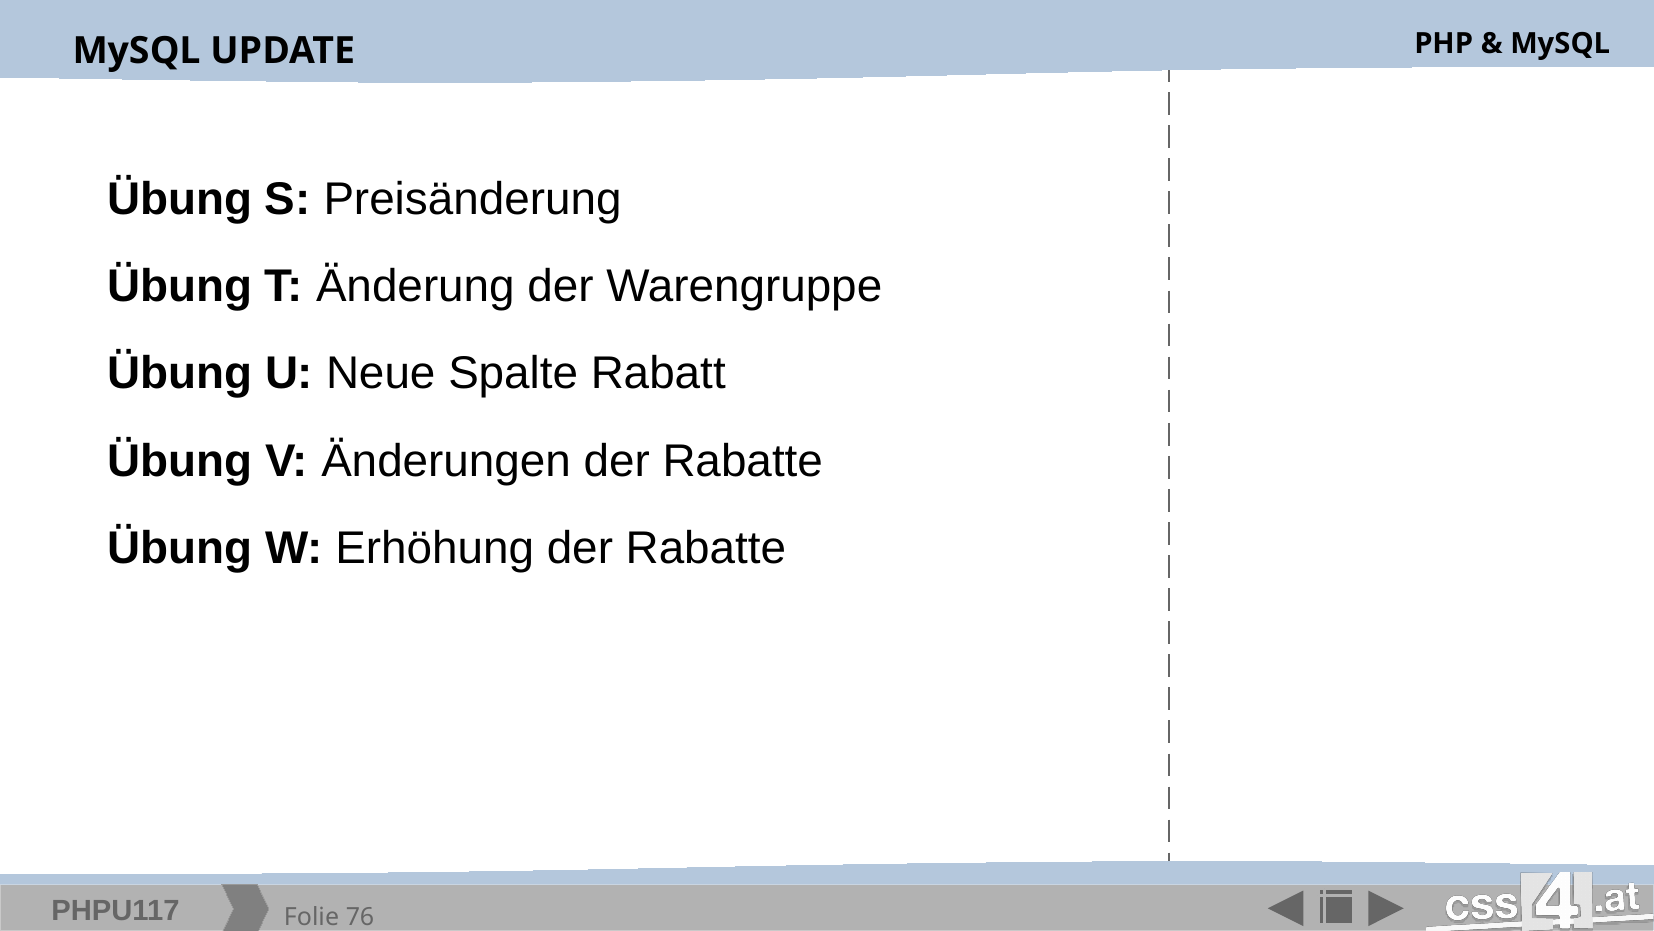

PHP & MySQL
MySQL UPDATE
Übung S: Preisänderung
Übung T: Änderung der Warengruppe
Übung U: Neue Spalte Rabatt
Übung V: Änderungen der Rabatte
Übung W: Erhöhung der Rabatte
PHPU117
Folie